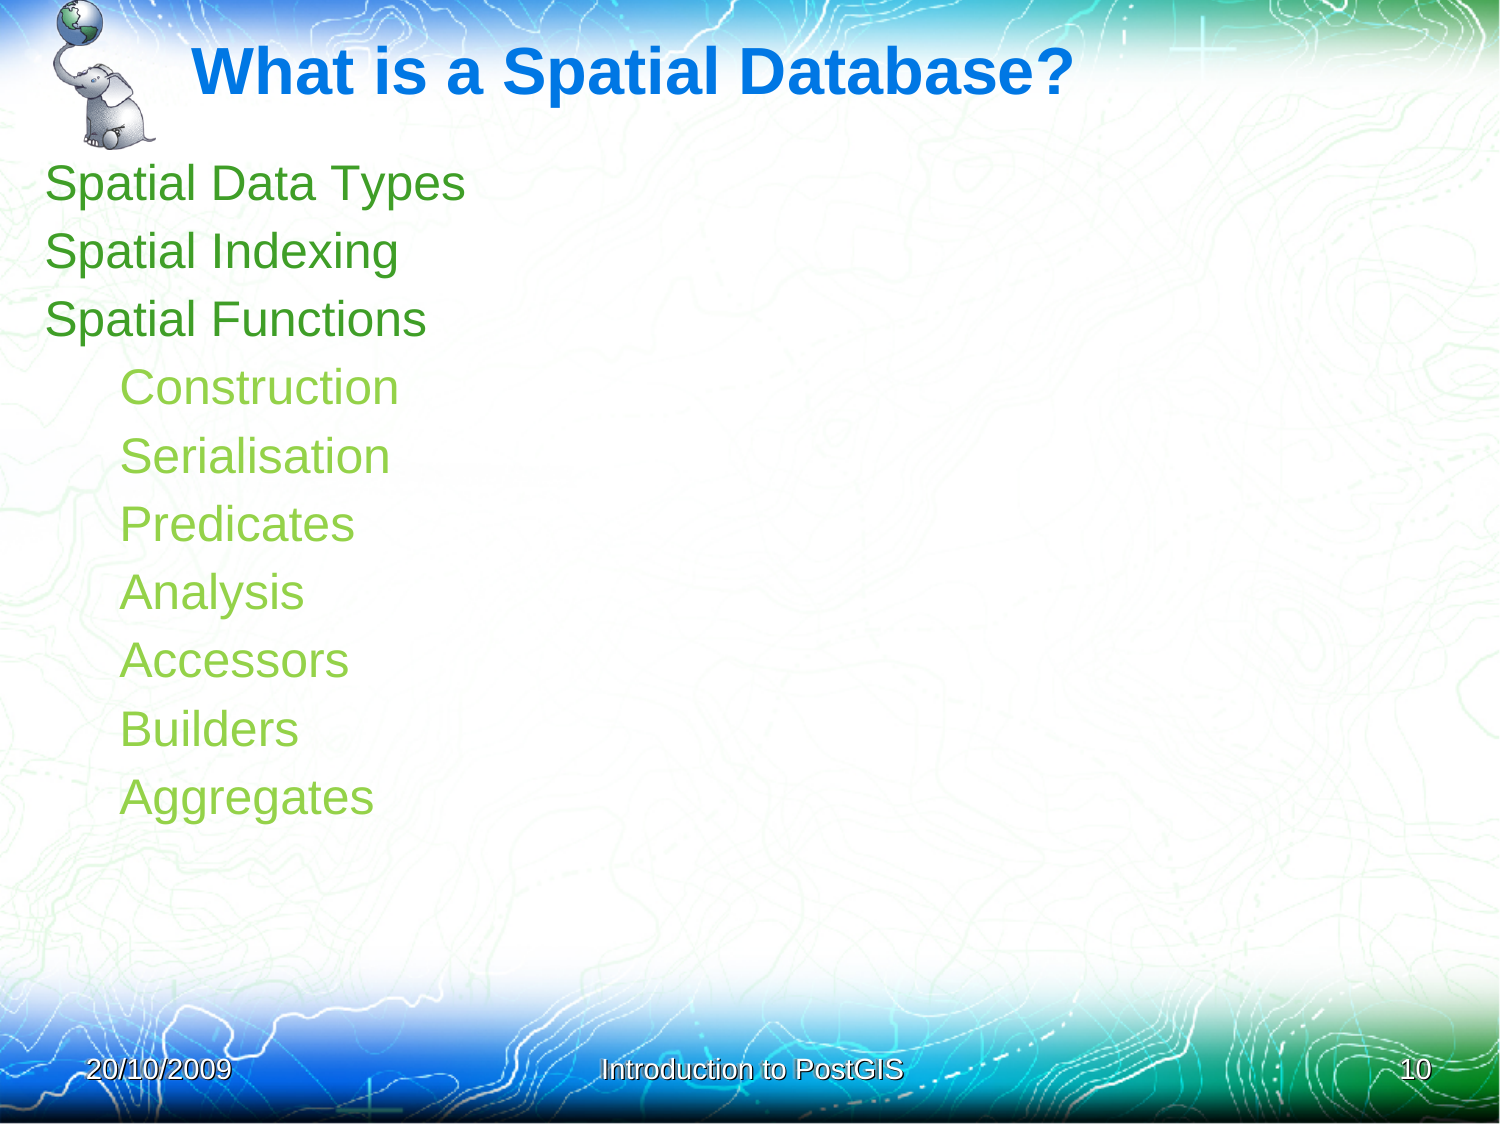

# What is a Spatial Database?
Spatial Data Types
Spatial Indexing
Spatial Functions
Construction
Serialisation
Predicates
Analysis
Accessors
Builders
Aggregates
20/10/2009
Introduction to PostGIS
10